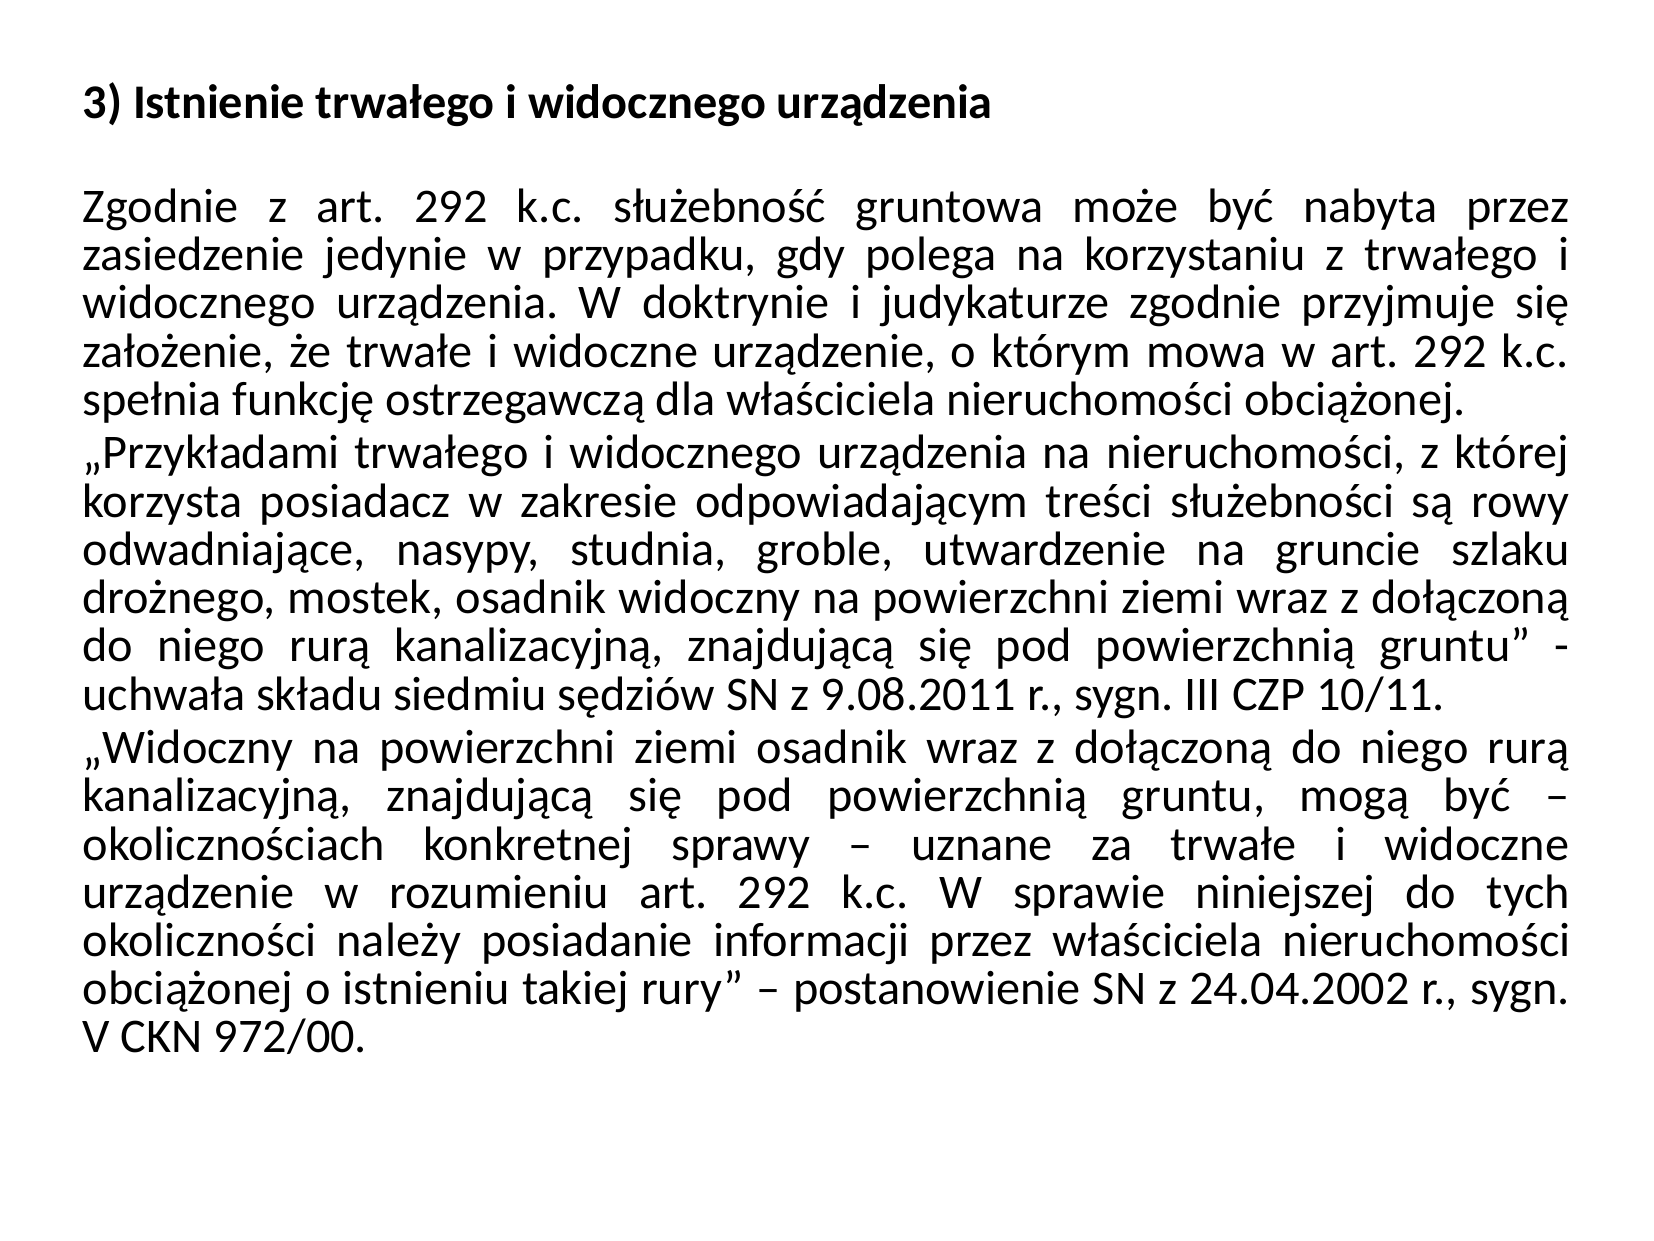

#
3) Istnienie trwałego i widocznego urządzenia
Zgodnie z art. 292 k.c. służebność gruntowa może być nabyta przez zasiedzenie jedynie w przypadku, gdy polega na korzystaniu z trwałego i widocznego urządzenia. W doktrynie i judykaturze zgodnie przyjmuje się założenie, że trwałe i widoczne urządzenie, o którym mowa w art. 292 k.c. spełnia funkcję ostrzegawczą dla właściciela nieruchomości obciążonej.
„Przykładami trwałego i widocznego urządzenia na nieruchomości, z której korzysta posiadacz w zakresie odpowiadającym treści służebności są rowy odwadniające, nasypy, studnia, groble, utwardzenie na gruncie szlaku drożnego, mostek, osadnik widoczny na powierzchni ziemi wraz z dołączoną do niego rurą kanalizacyjną, znajdującą się pod powierzchnią gruntu” - uchwała składu siedmiu sędziów SN z 9.08.2011 r., sygn. III CZP 10/11.
„Widoczny na powierzchni ziemi osadnik wraz z dołączoną do niego rurą kanalizacyjną, znajdującą się pod powierzchnią gruntu, mogą być – okolicznościach konkretnej sprawy – uznane za trwałe i widoczne urządzenie w rozumieniu art. 292 k.c. W sprawie niniejszej do tych okoliczności należy posiadanie informacji przez właściciela nieruchomości obciążonej o istnieniu takiej rury” – postanowienie SN z 24.04.2002 r., sygn. V CKN 972/00.